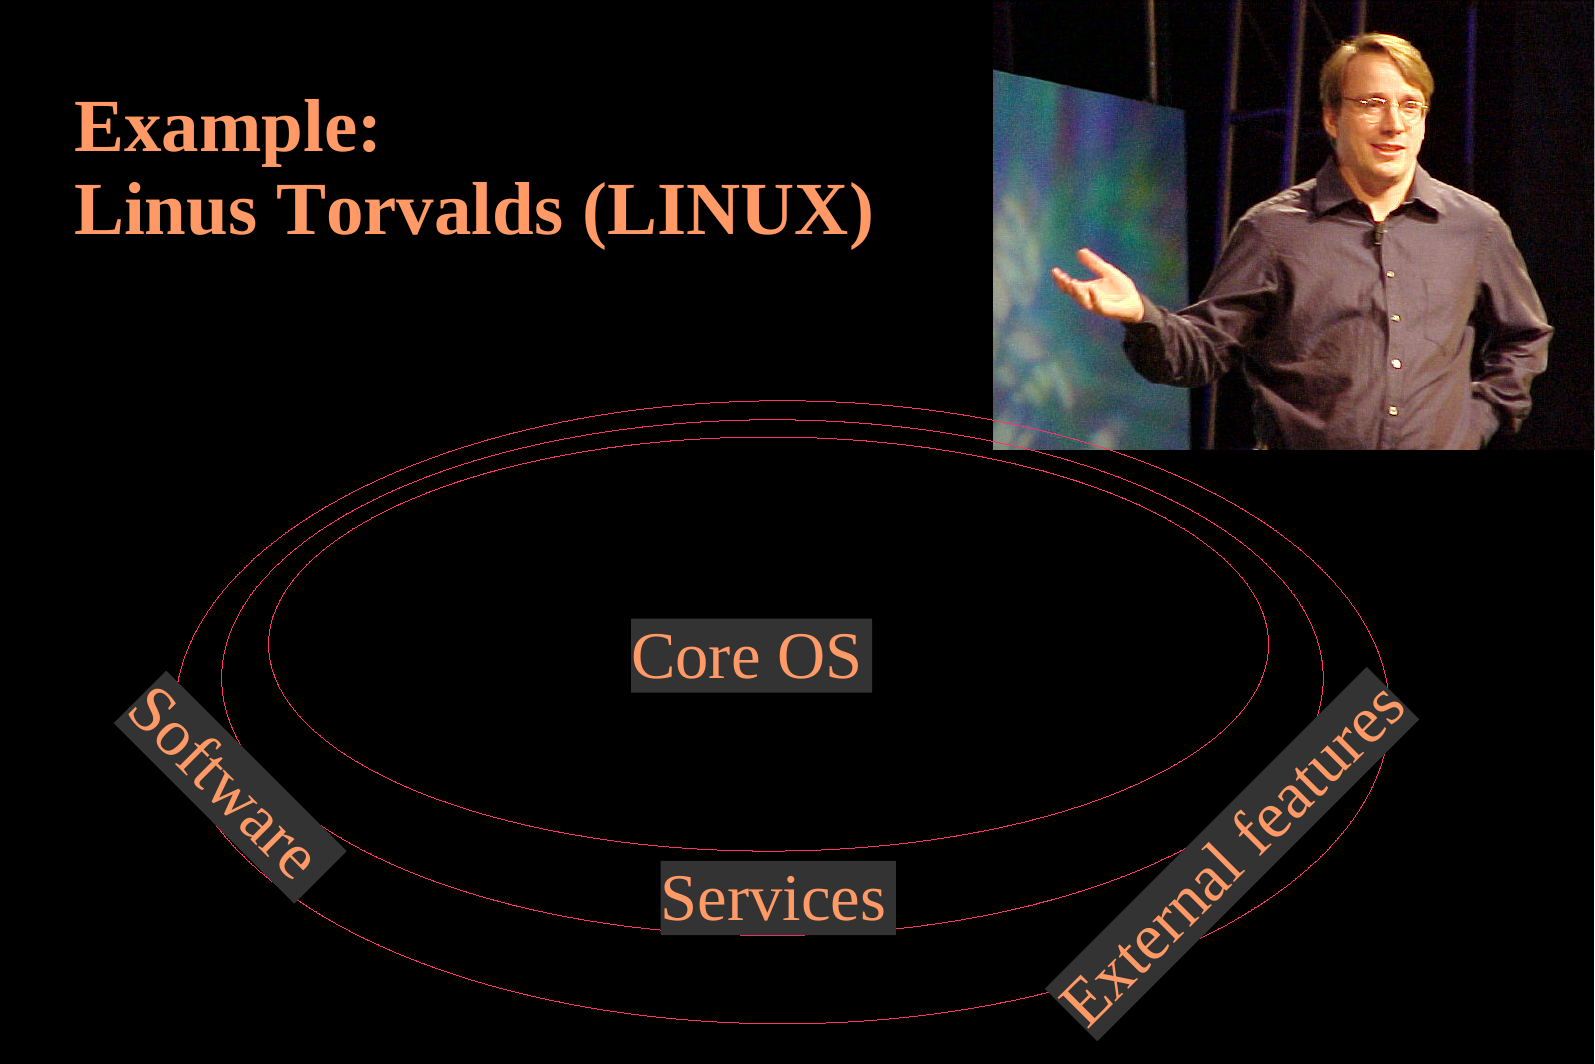

Example:
Linus Torvalds (LINUX)
Core OS
Software
External features
Services